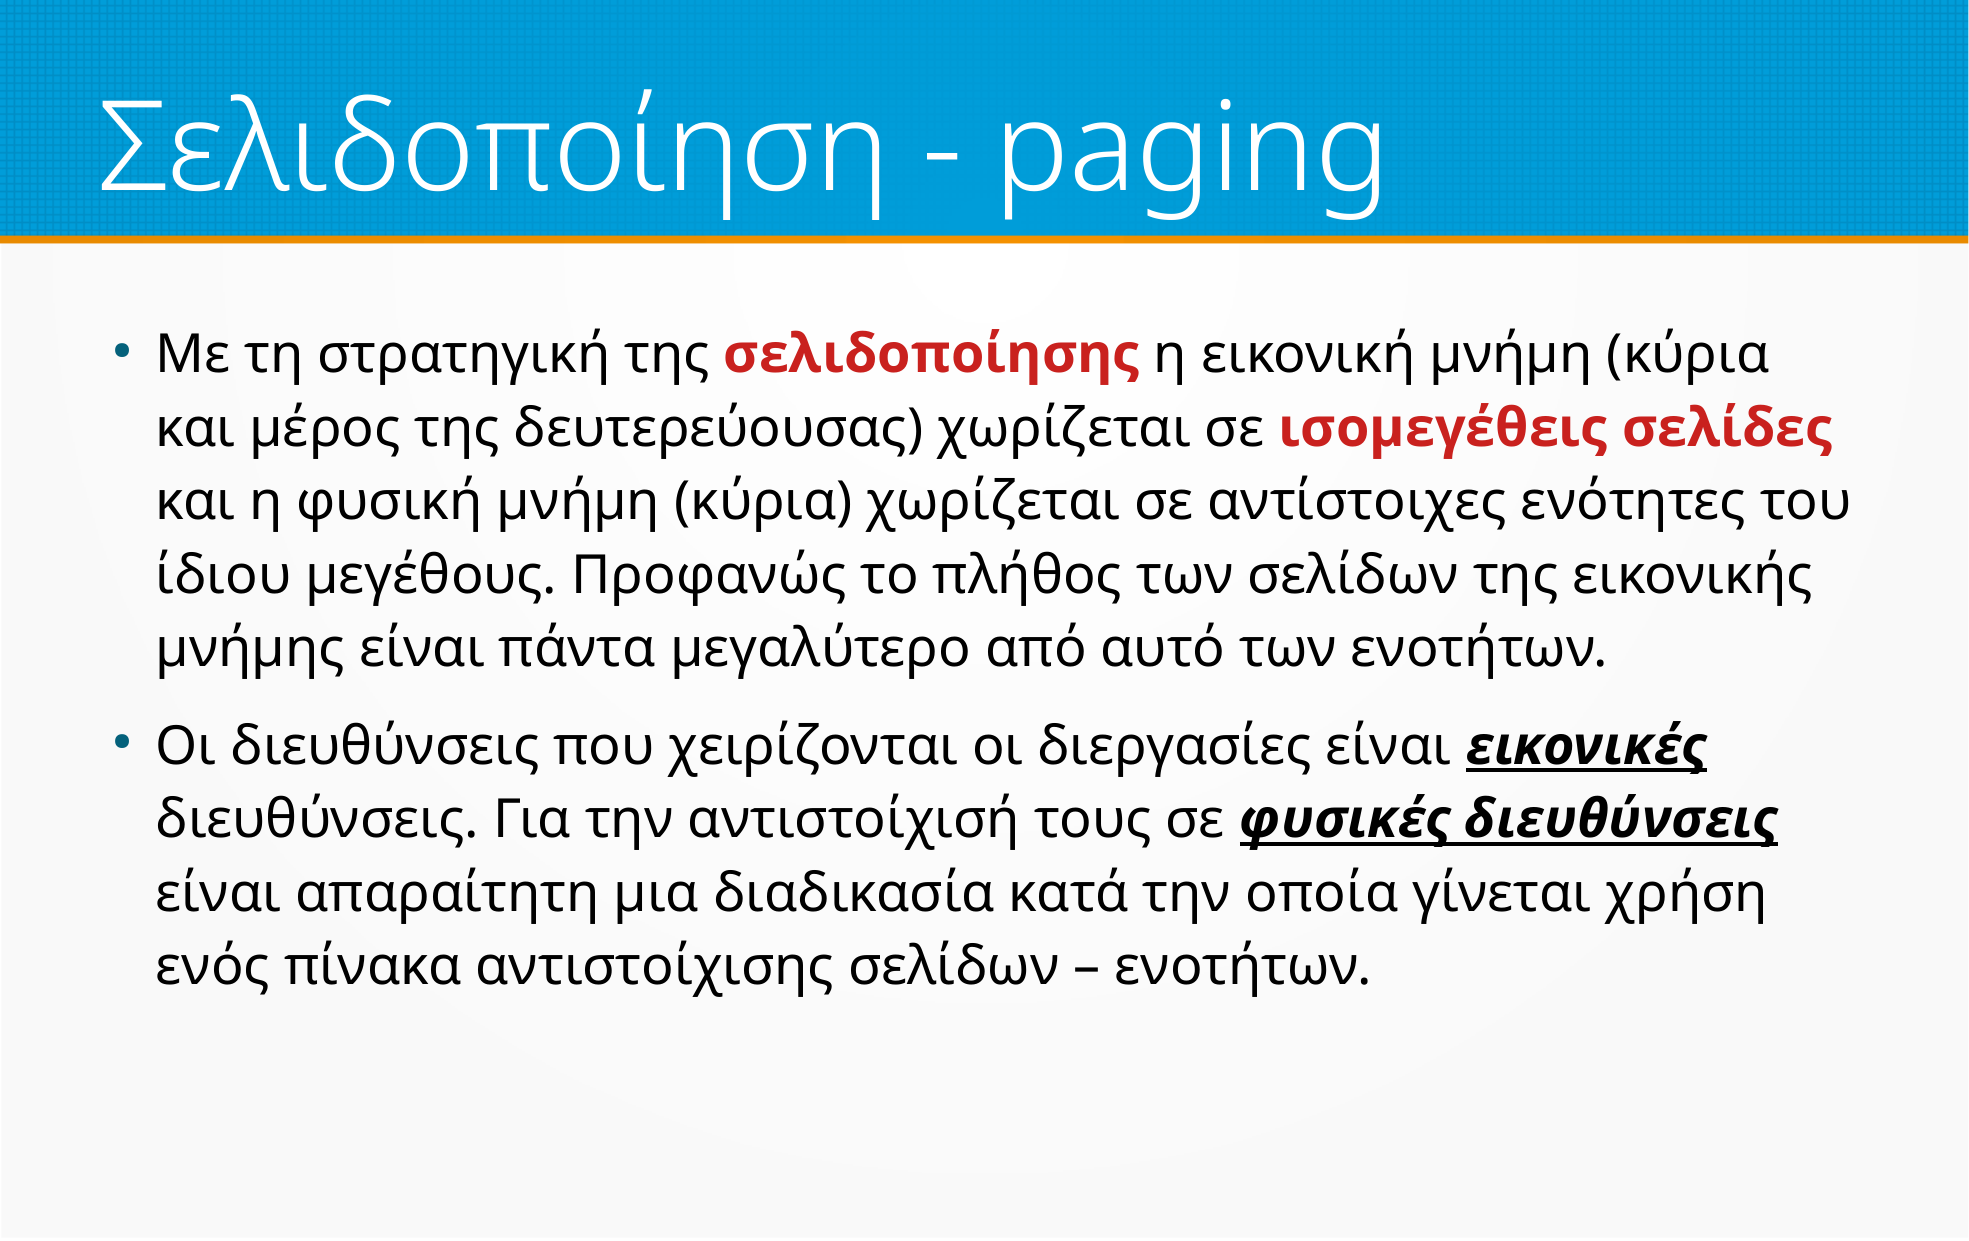

# Σελιδοποίηση - paging
Με τη στρατηγική της σελιδοποίησης η εικονική μνήμη (κύρια και μέρος της δευτερεύουσας) χωρίζεται σε ισομεγέθεις σελίδες και η φυσική μνήμη (κύρια) χωρίζεται σε αντίστοιχες ενότητες του ίδιου μεγέθους. Προφανώς το πλήθος των σελίδων της εικονικής μνήμης είναι πάντα μεγαλύτερο από αυτό των ενοτήτων.
Οι διευθύνσεις που χειρίζονται οι διεργασίες είναι εικονικές διευθύνσεις. Για την αντιστοίχισή τους σε φυσικές διευθύνσεις είναι απαραίτητη μια διαδικασία κατά την οποία γίνεται χρήση ενός πίνακα αντιστοίχισης σελίδων – ενοτήτων.